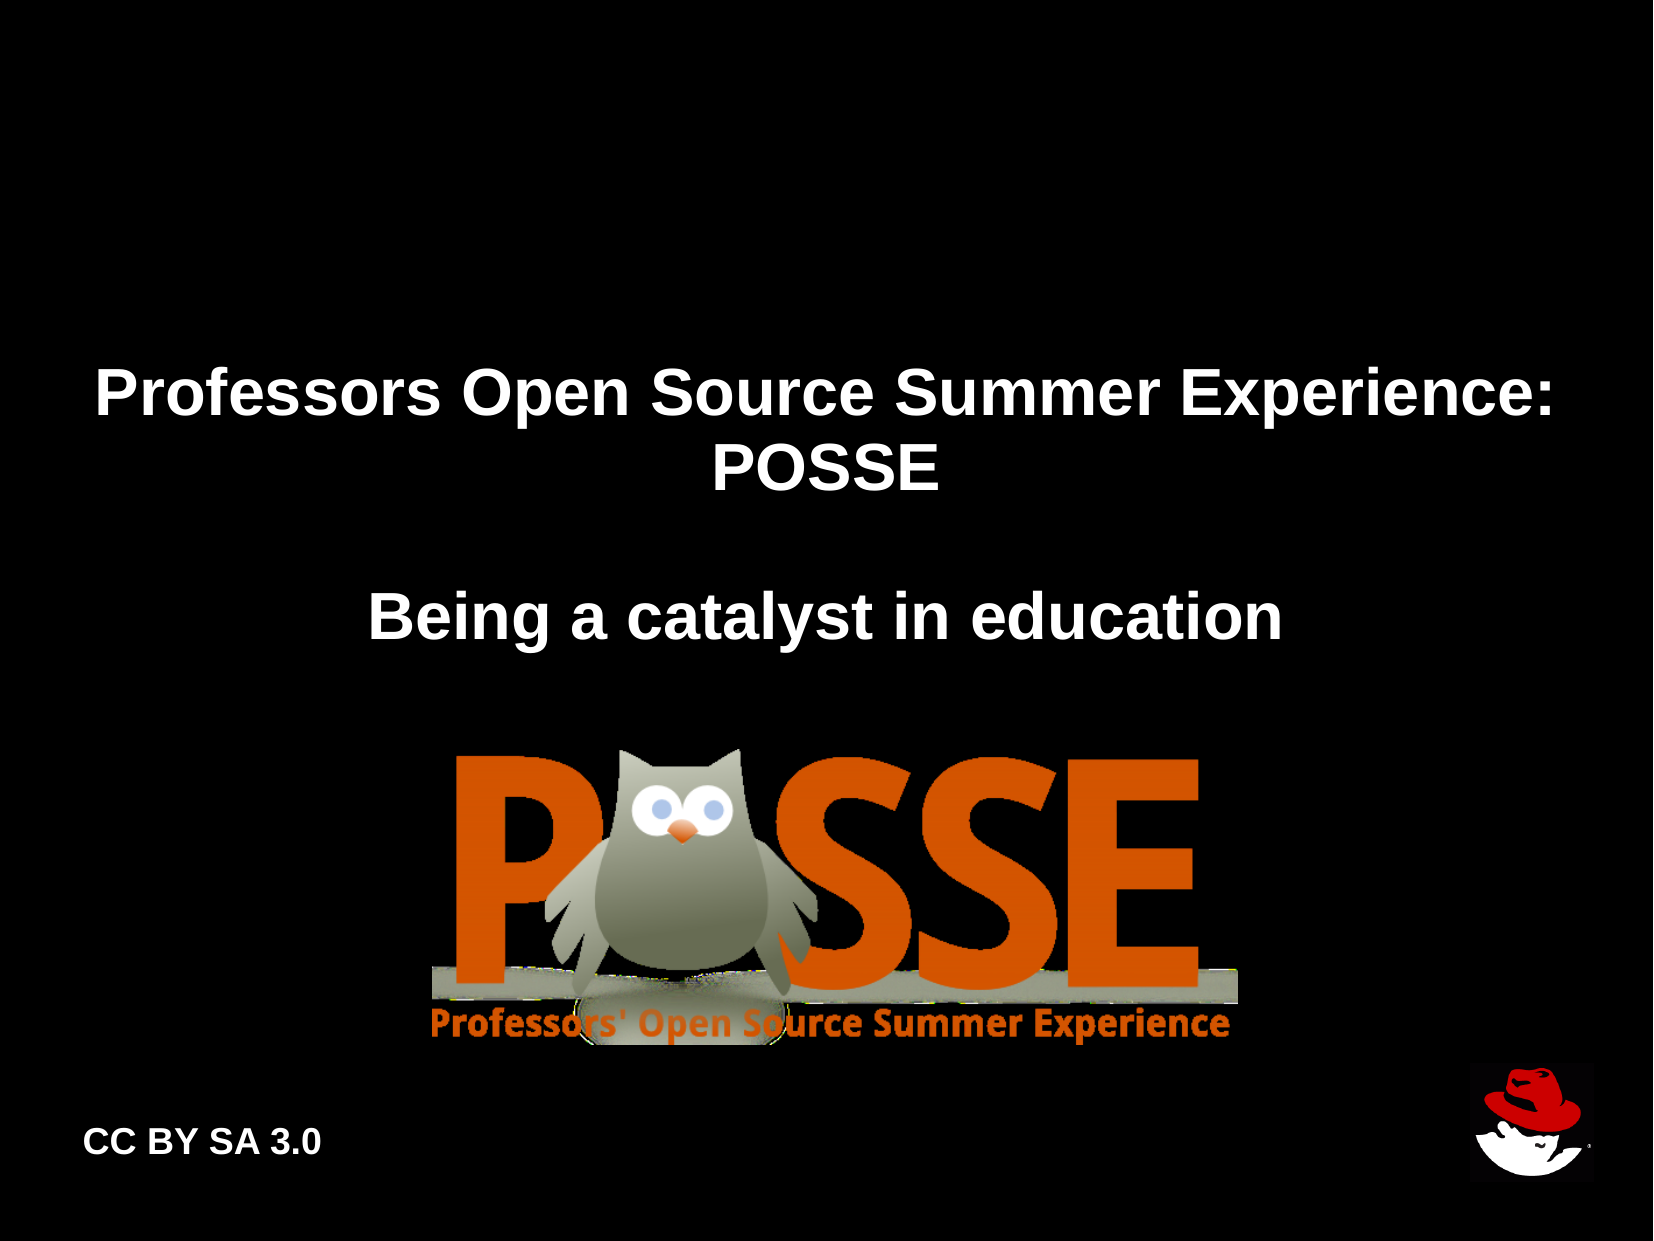

# Professors Open Source Summer Experience:
POSSE
Being a catalyst in education
CC BY SA 3.0